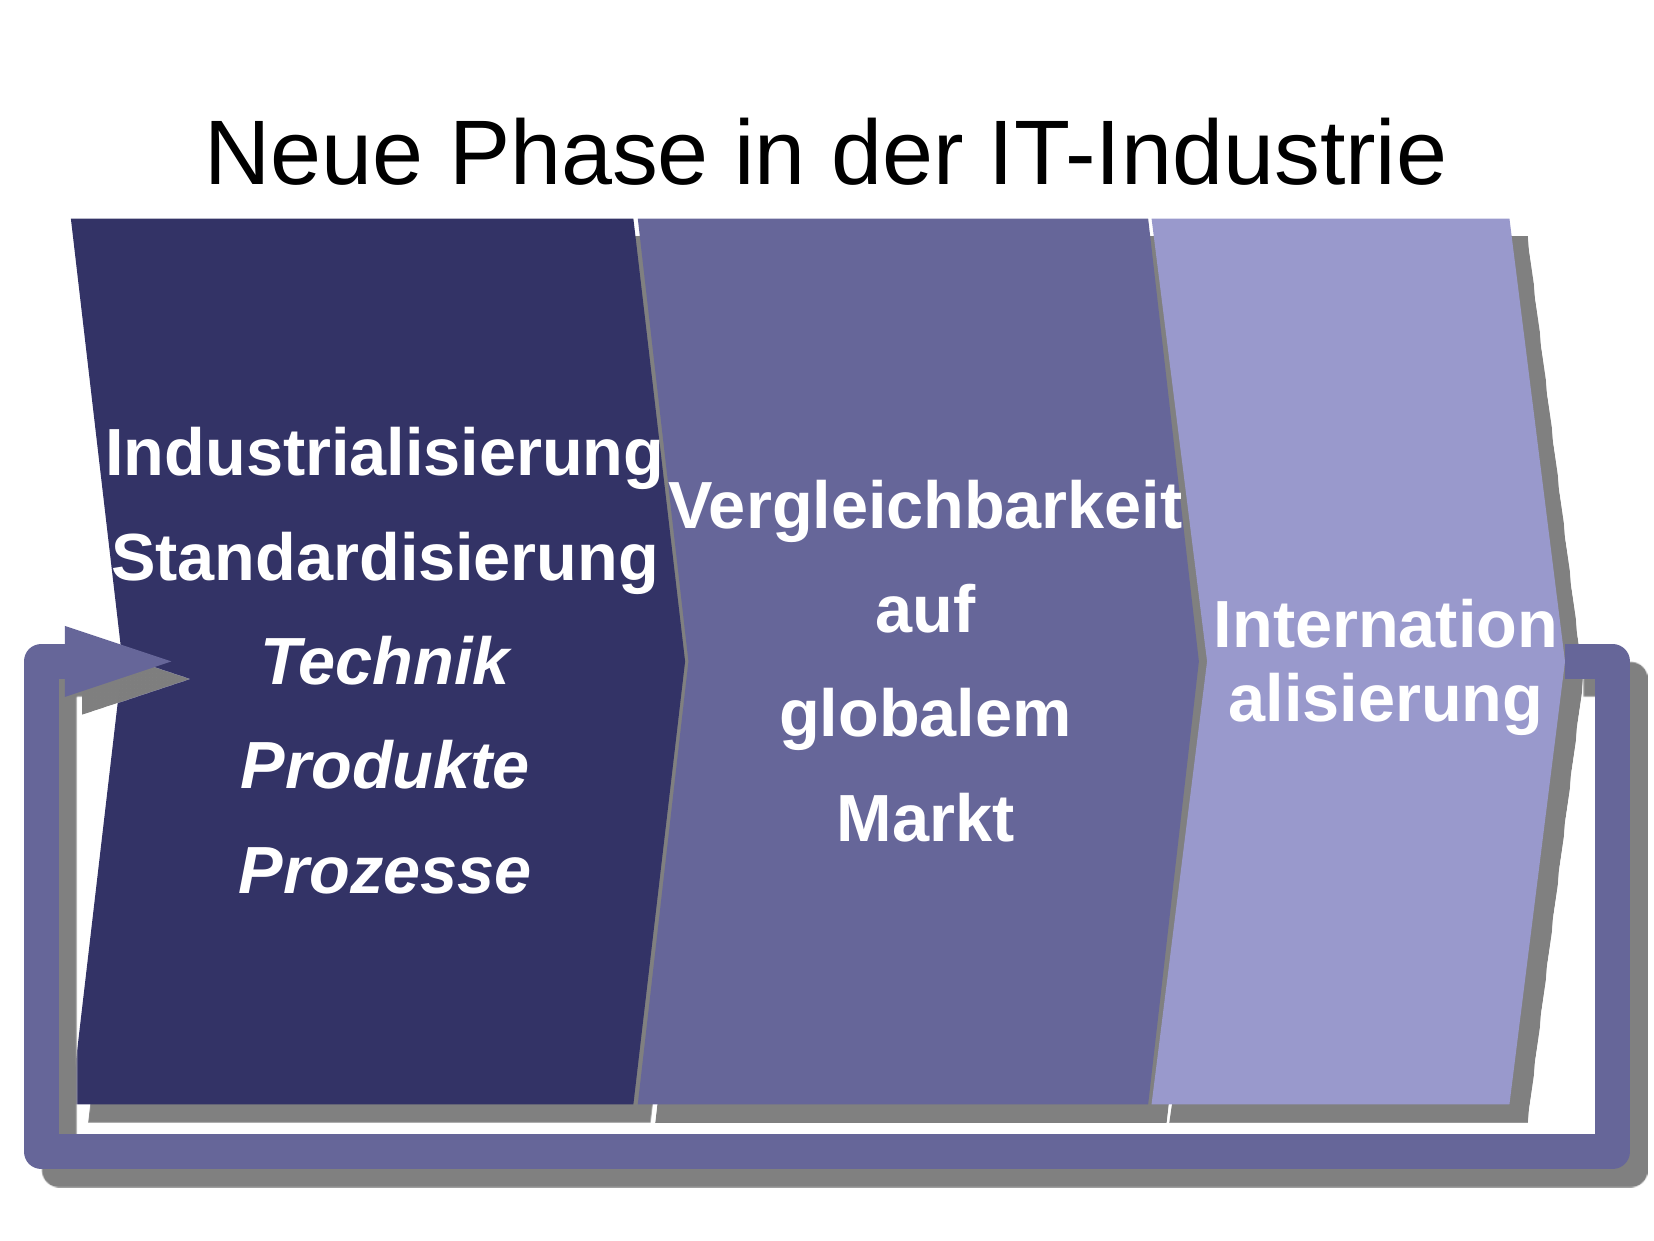

# Neue Phase in der IT-Industrie
Industrialisierung
Standardisierung
Technik
Produkte
Prozesse
Vergleichbarkeit
auf
globalem
Markt
Internationalisierung